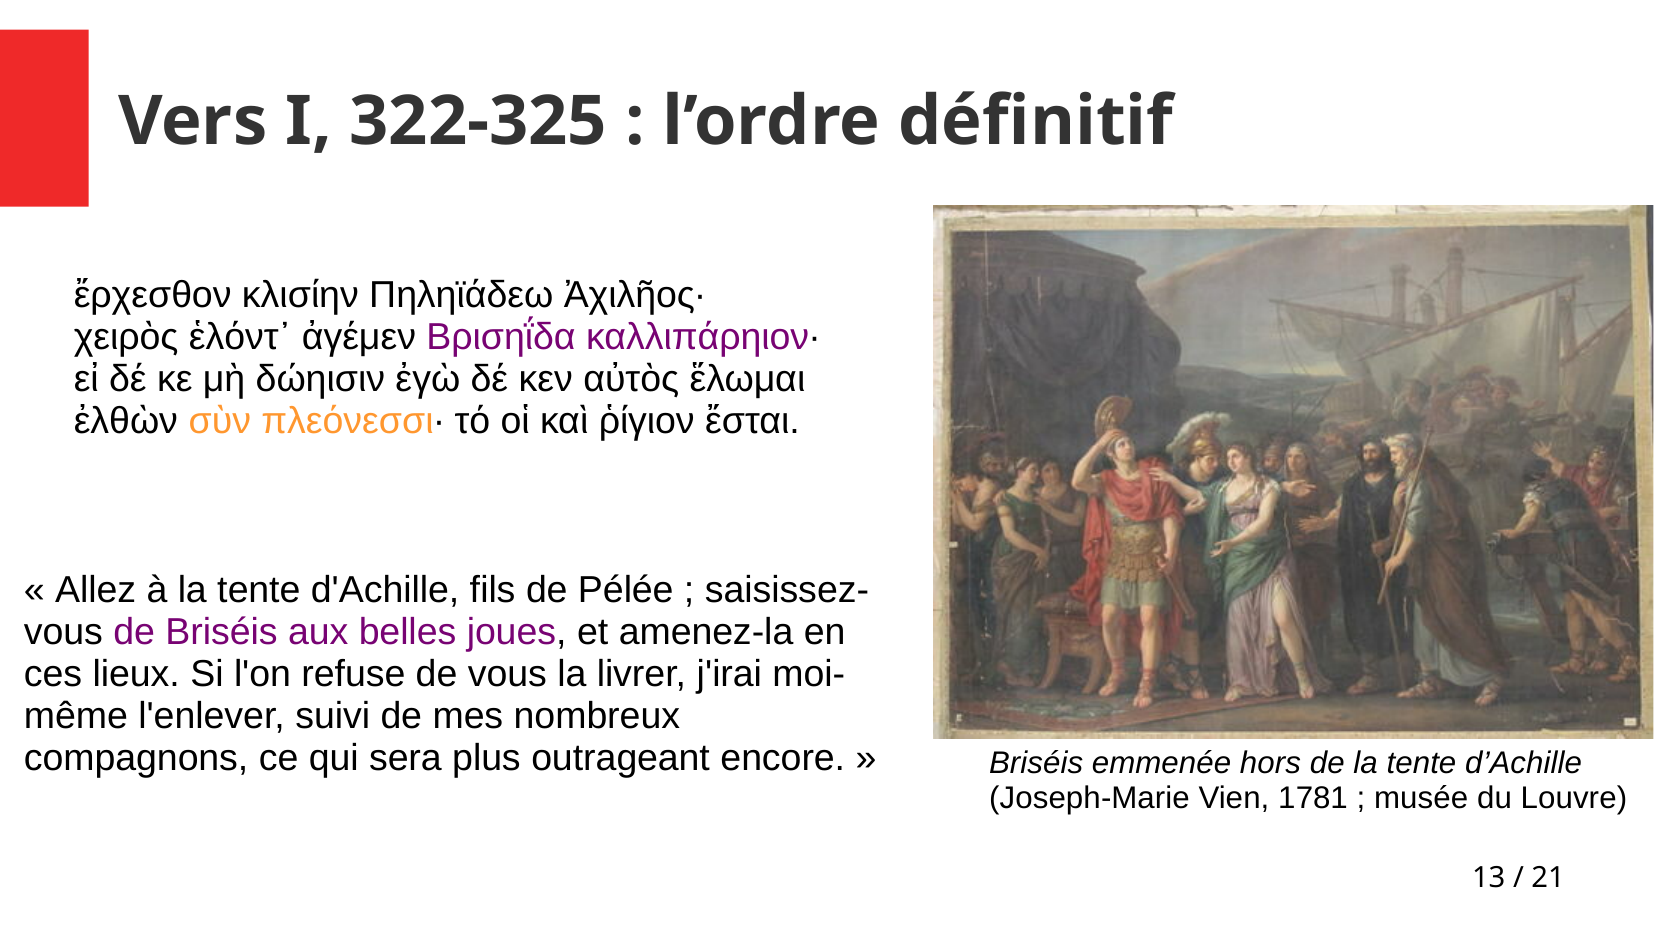

# Vers I, 322-325 : l’ordre définitif
ἔρχεσθον κλισίην Πηληϊάδεω Ἀχιλῆος·
χειρὸς ἑλόντ᾽ ἀγέμεν Βρισηΐδα καλλιπάρηιον·
εἰ δέ κε μὴ δώηισιν ἐγὼ δέ κεν αὐτὸς ἕλωμαι
ἐλθὼν σὺν πλεόνεσσι· τό οἱ καὶ ῥίγιον ἔσται.
« Allez à la tente d'Achille, fils de Pélée ; saisissez-vous de Briséis aux belles joues, et amenez-la en ces lieux. Si l'on refuse de vous la livrer, j'irai moi-même l'enlever, suivi de mes nombreux compagnons, ce qui sera plus outrageant encore. »
Briséis emmenée hors de la tente d’Achille (Joseph-Marie Vien, 1781 ; musée du Louvre)
13